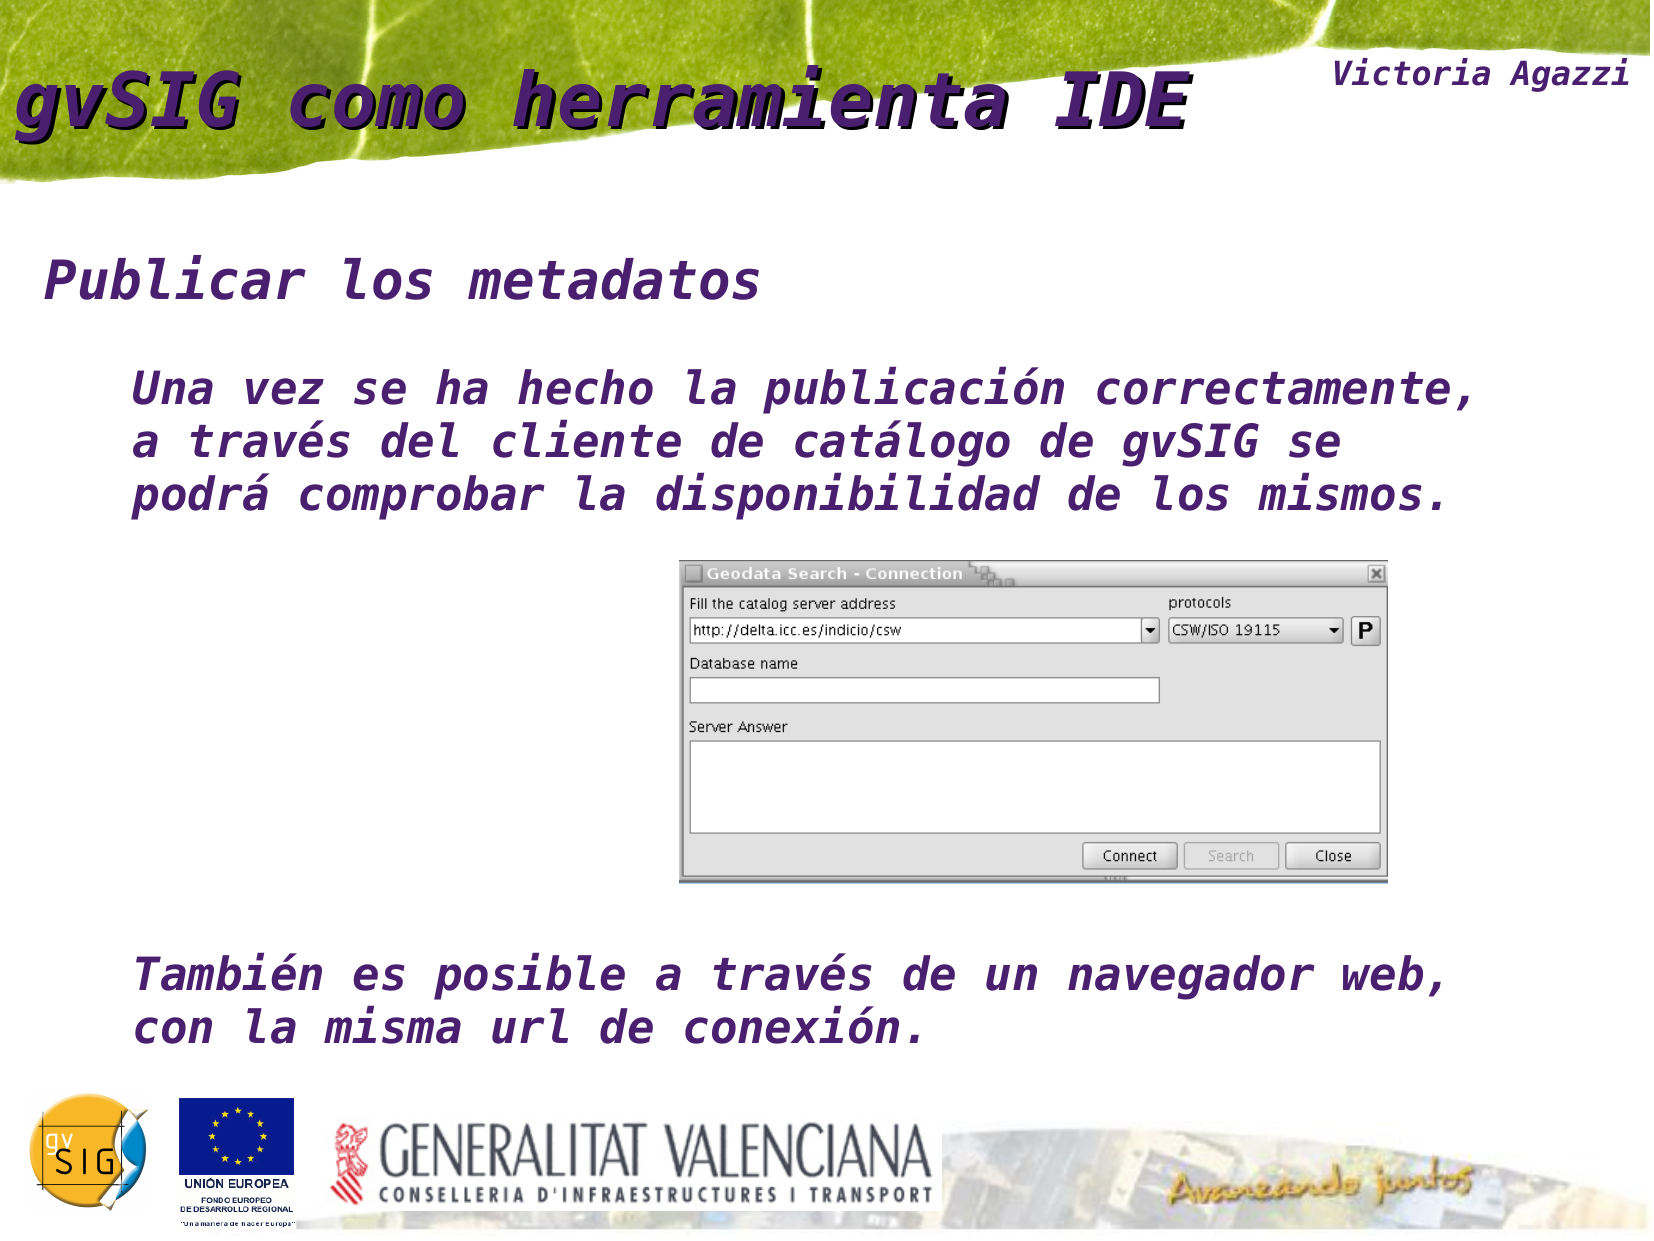

gvSIG como herramienta IDE
Victoria Agazzi
Publicar los metadatos
Una vez se ha hecho la publicación correctamente, a través del cliente de catálogo de gvSIG se podrá comprobar la disponibilidad de los mismos.
También es posible a través de un navegador web, con la misma url de conexión.